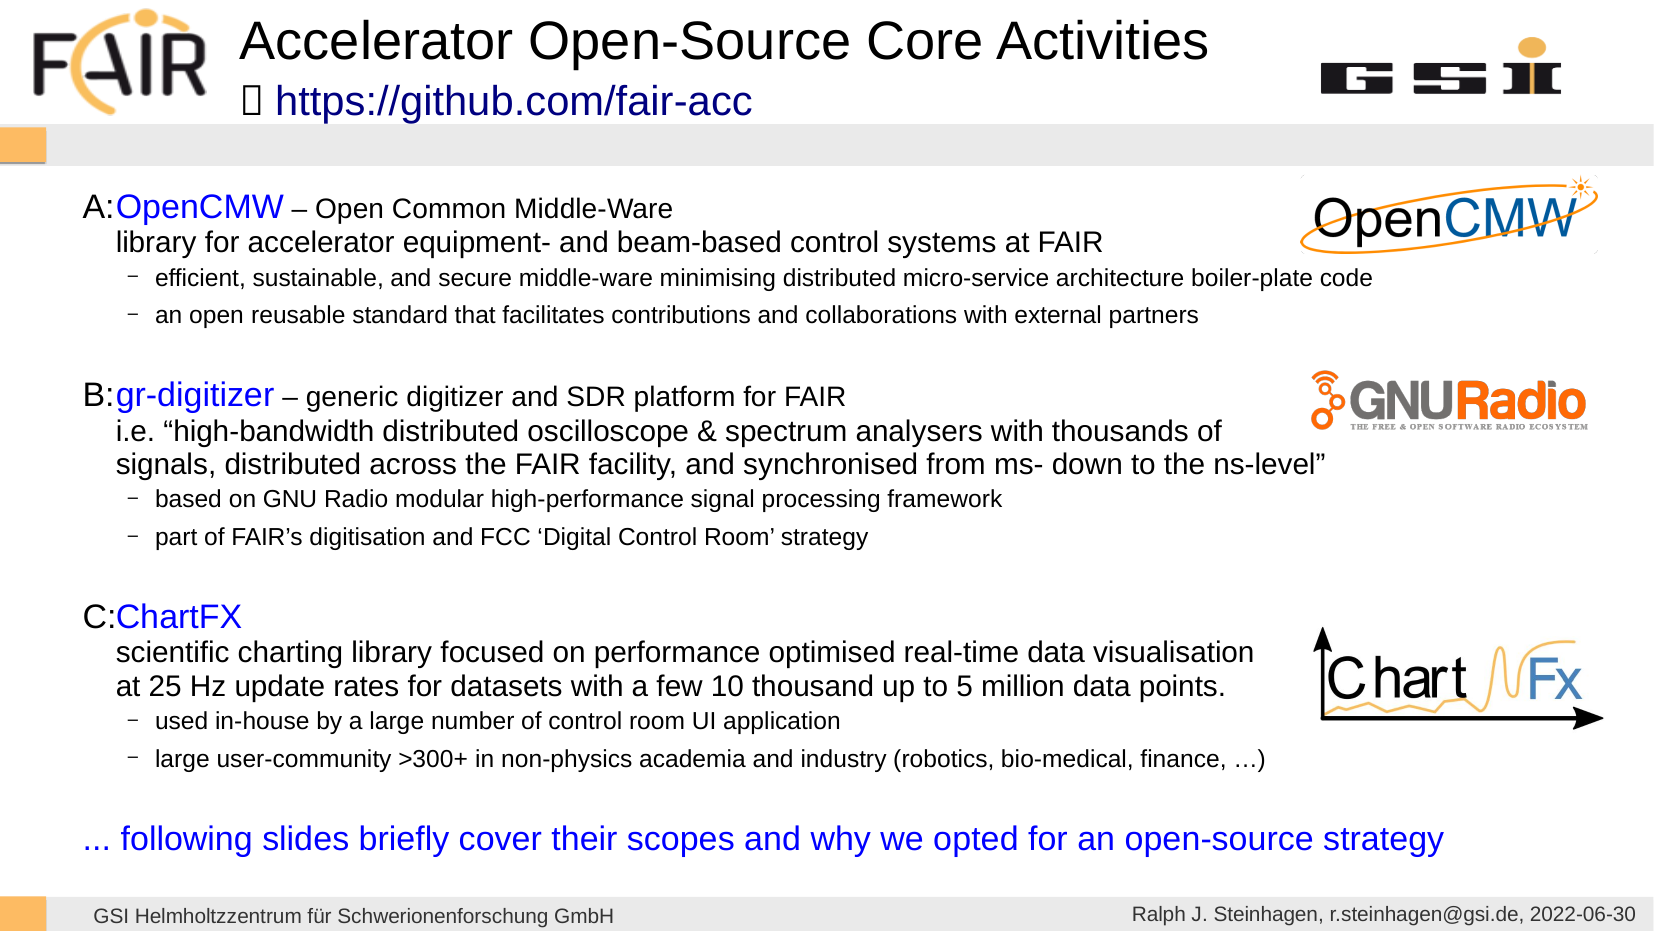

# Accelerator Open-Source Core Activities https://github.com/fair-acc
OpenCMW – Open Common Middle-Ware
library for accelerator equipment- and beam-based control systems at FAIR
efficient, sustainable, and secure middle-ware minimising distributed micro-service architecture boiler-plate code
an open reusable standard that facilitates contributions and collaborations with external partners
gr-digitizer – generic digitizer and SDR platform for FAIR
i.e. “high-bandwidth distributed oscilloscope & spectrum analysers with thousands of
signals, distributed across the FAIR facility, and synchronised from ms- down to the ns-level”
based on GNU Radio modular high-performance signal processing framework
part of FAIR’s digitisation and FCC ‘Digital Control Room’ strategy
ChartFX
scientific charting library focused on performance optimised real-time data visualisation
at 25 Hz update rates for datasets with a few 10 thousand up to 5 million data points.
used in-house by a large number of control room UI application
large user-community >300+ in non-physics academia and industry (robotics, bio-medical, finance, …)
... following slides briefly cover their scopes and why we opted for an open-source strategy